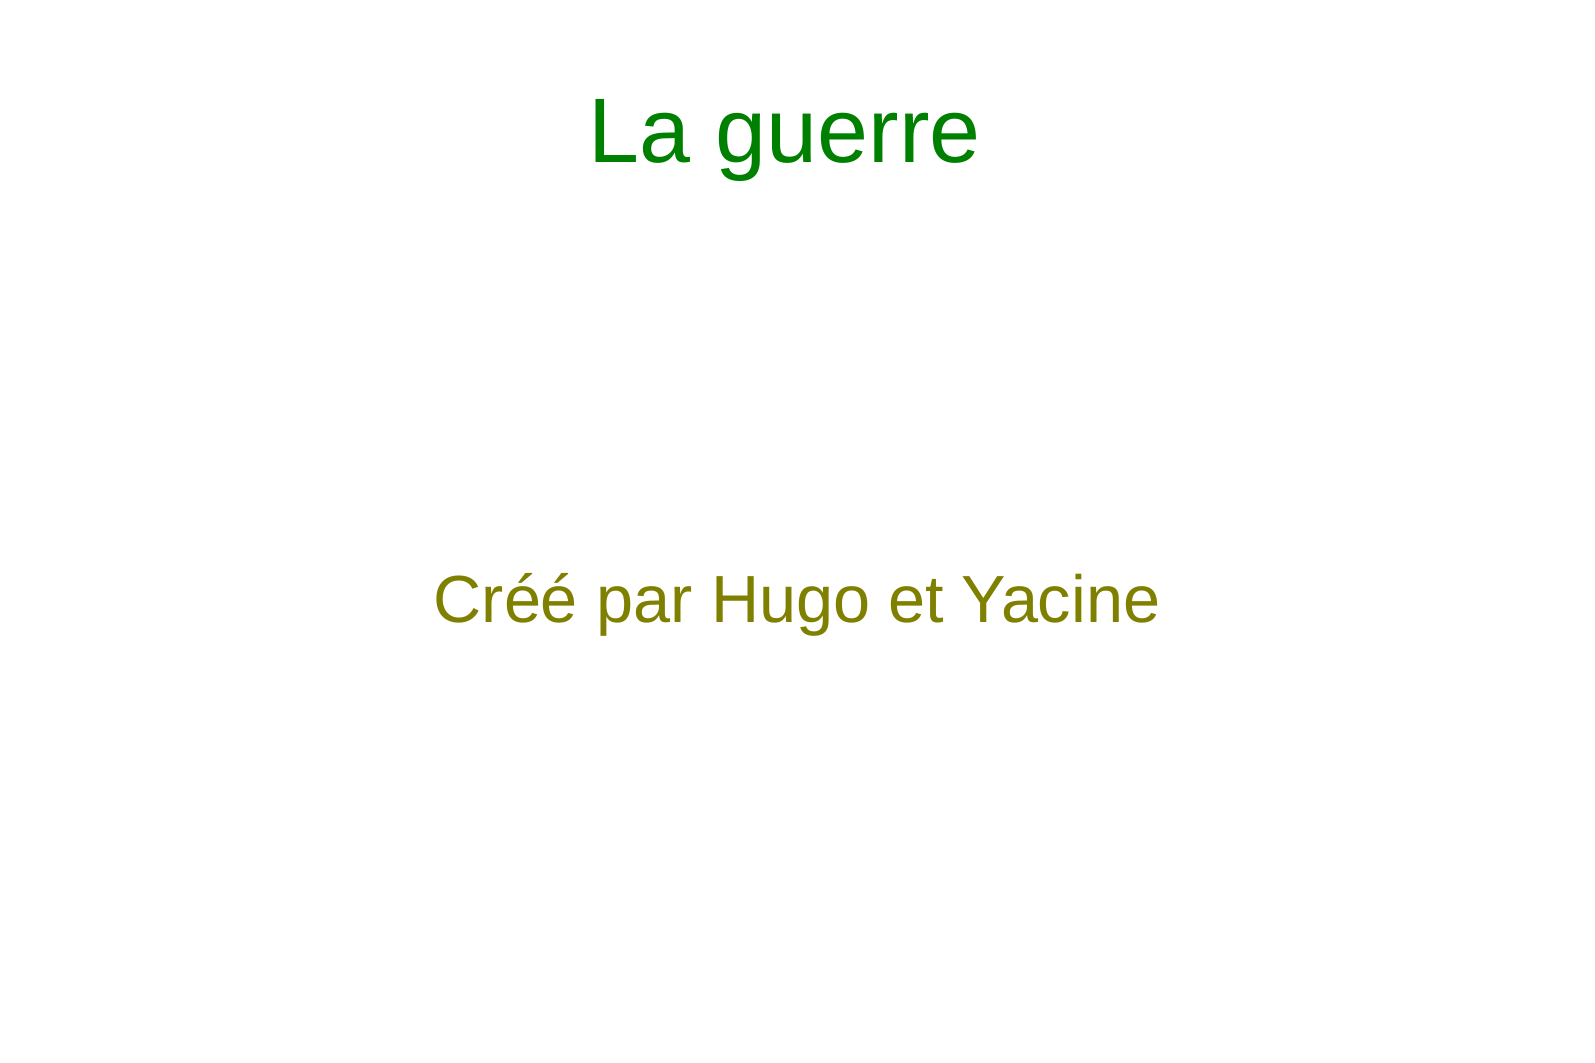

# La guerre
Créé par Hugo et Yacine